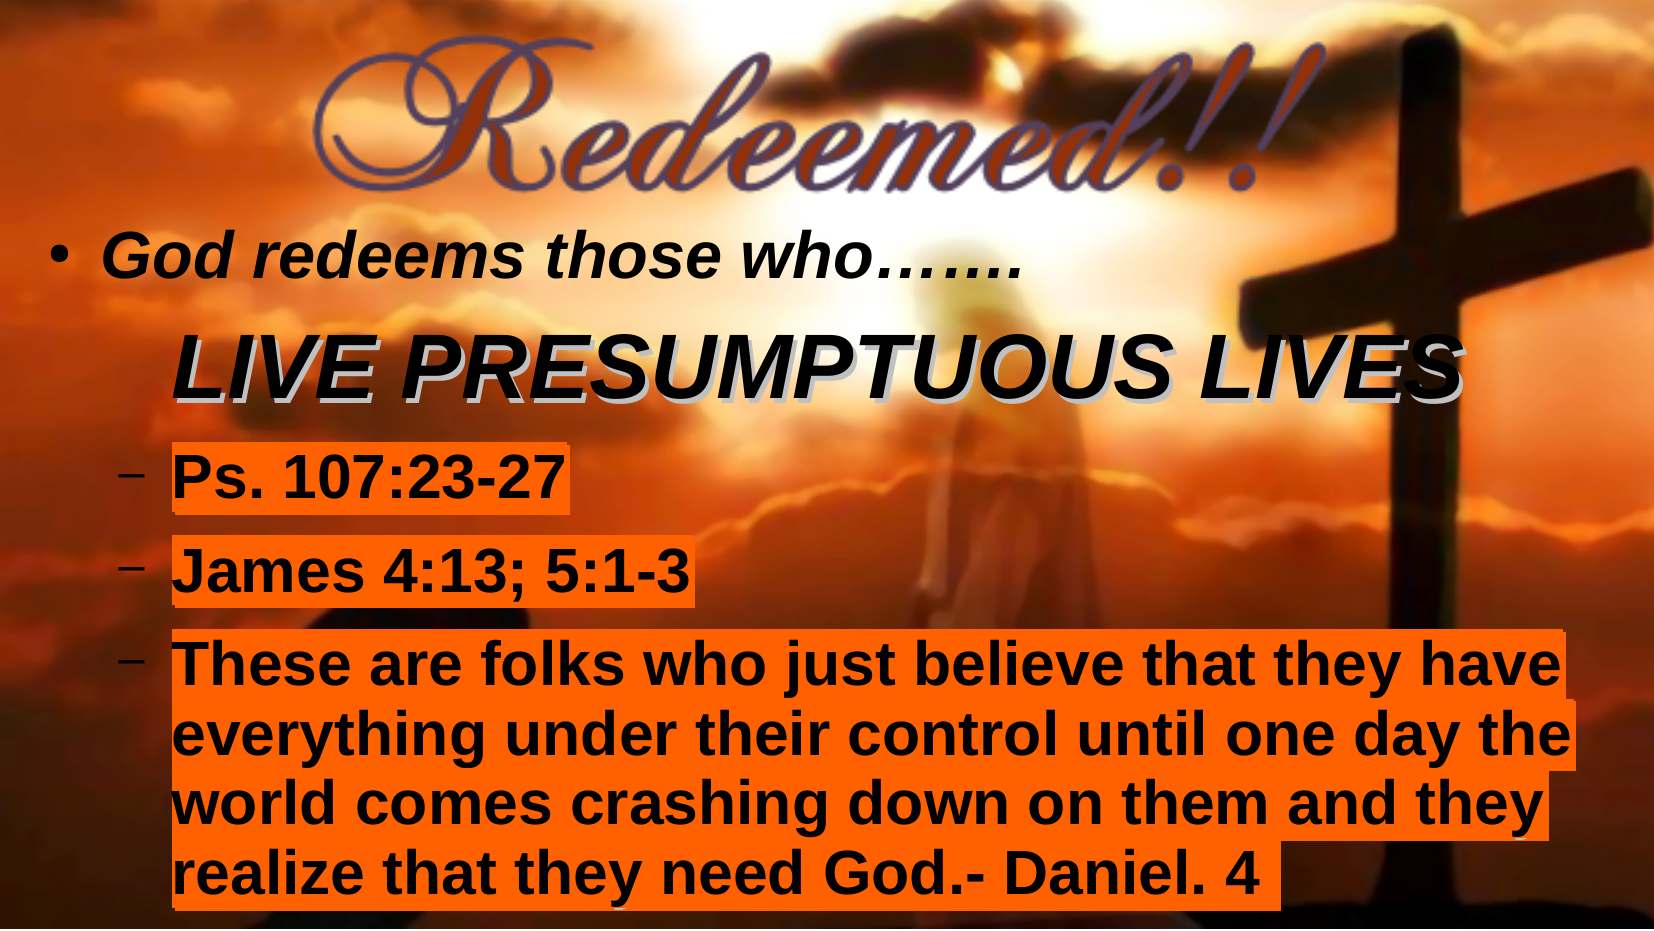

# God redeems those who…….
LIVE PRESUMPTUOUS LIVES
Ps. 107:23-27
James 4:13; 5:1-3
These are folks who just believe that they have everything under their control until one day the world comes crashing down on them and they realize that they need God.- Daniel. 4